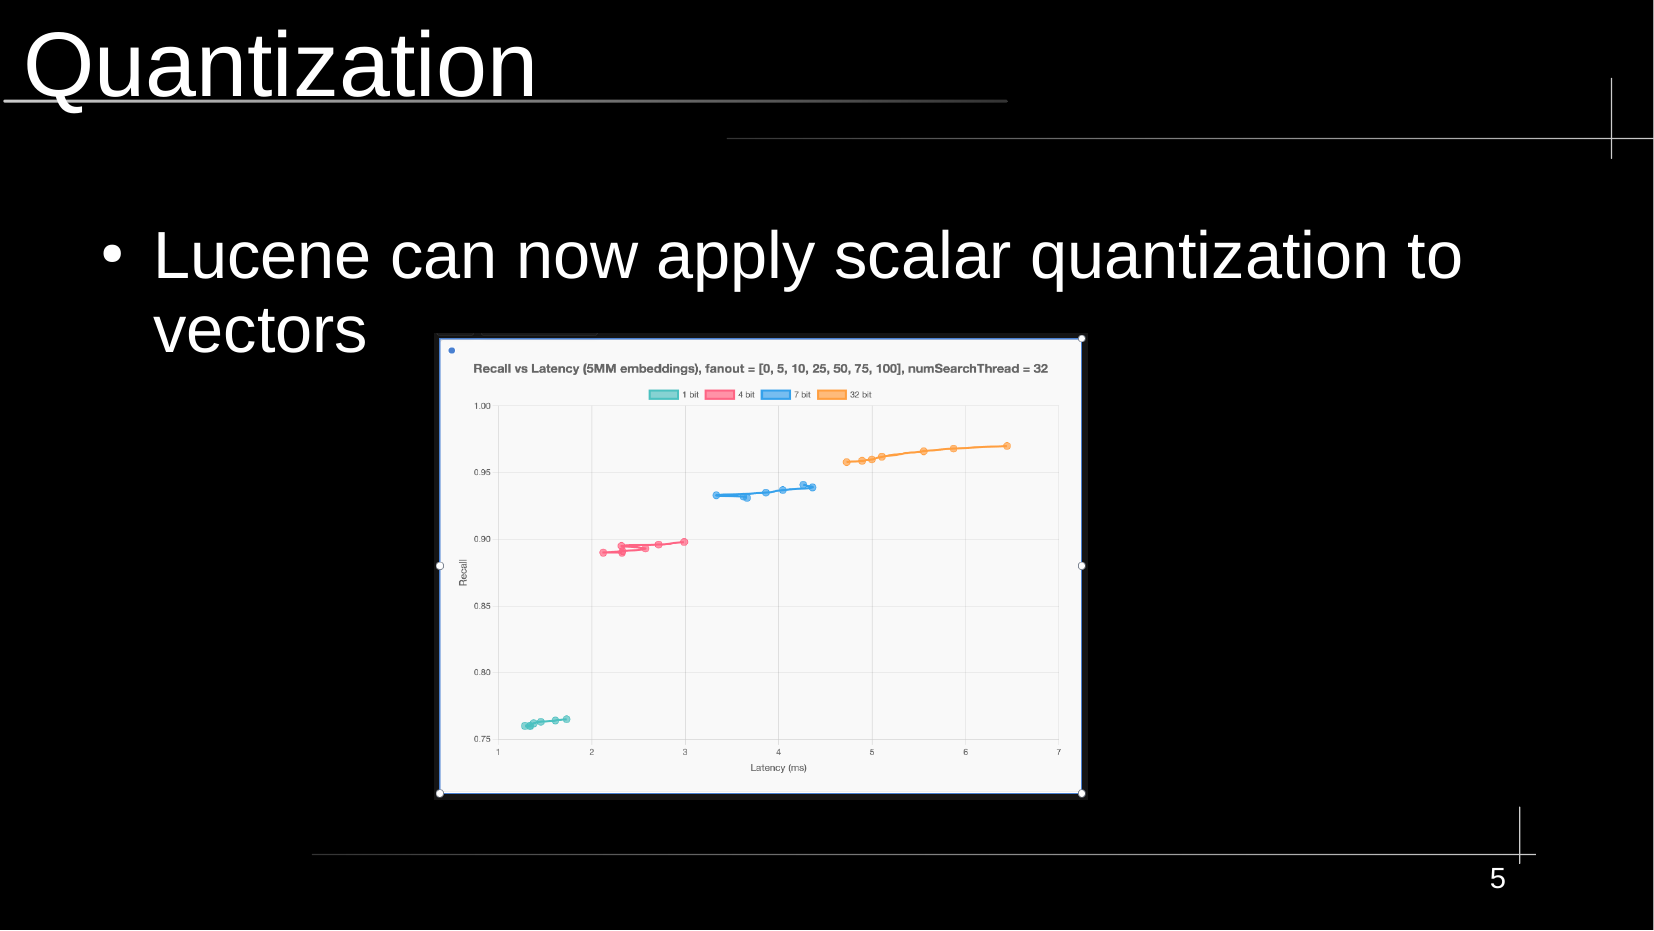

# Quantization
Lucene can now apply scalar quantization to vectors
5